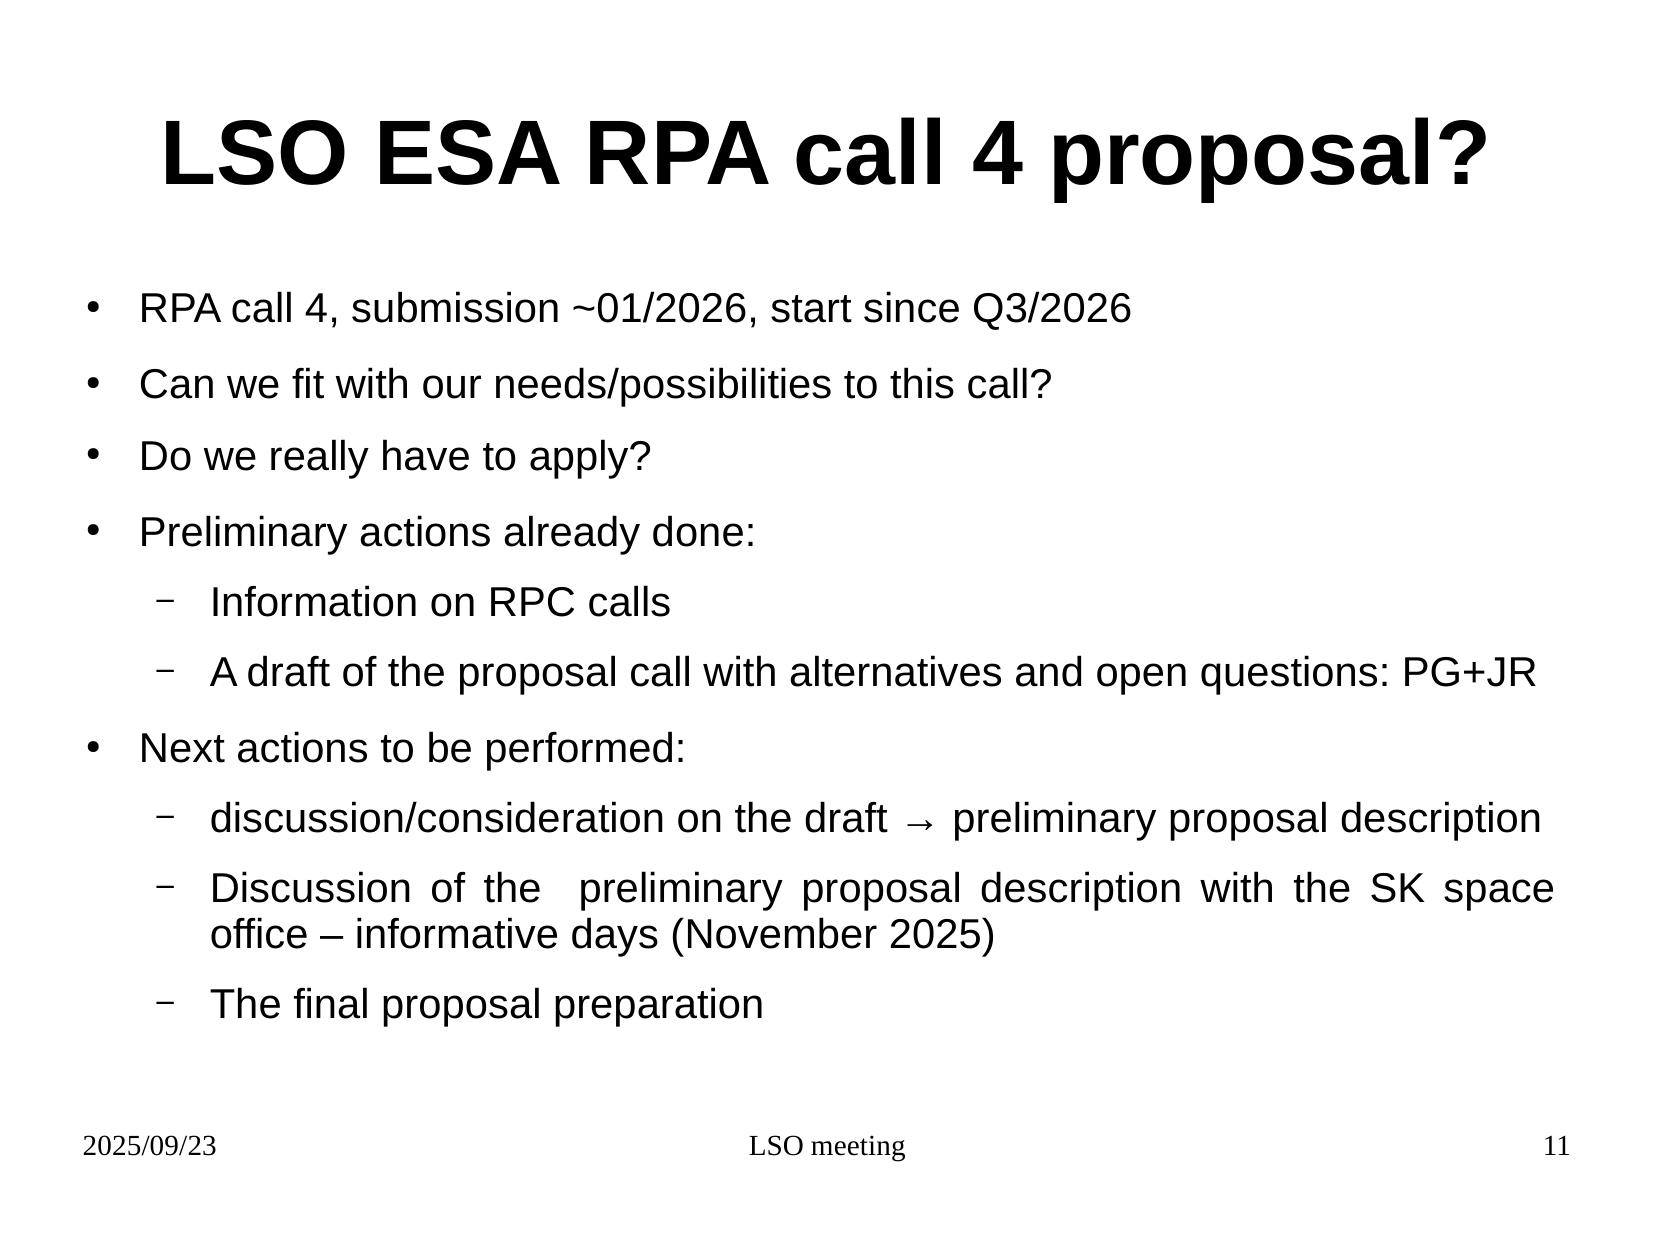

# LSO ESA RPA call 4 proposal?
RPA call 4, submission ~01/2026, start since Q3/2026
Can we fit with our needs/possibilities to this call?
Do we really have to apply?
Preliminary actions already done:
Information on RPC calls
A draft of the proposal call with alternatives and open questions: PG+JR
Next actions to be performed:
discussion/consideration on the draft → preliminary proposal description
Discussion of the preliminary proposal description with the SK space office – informative days (November 2025)
The final proposal preparation
2025/09/23
LSO meeting
11